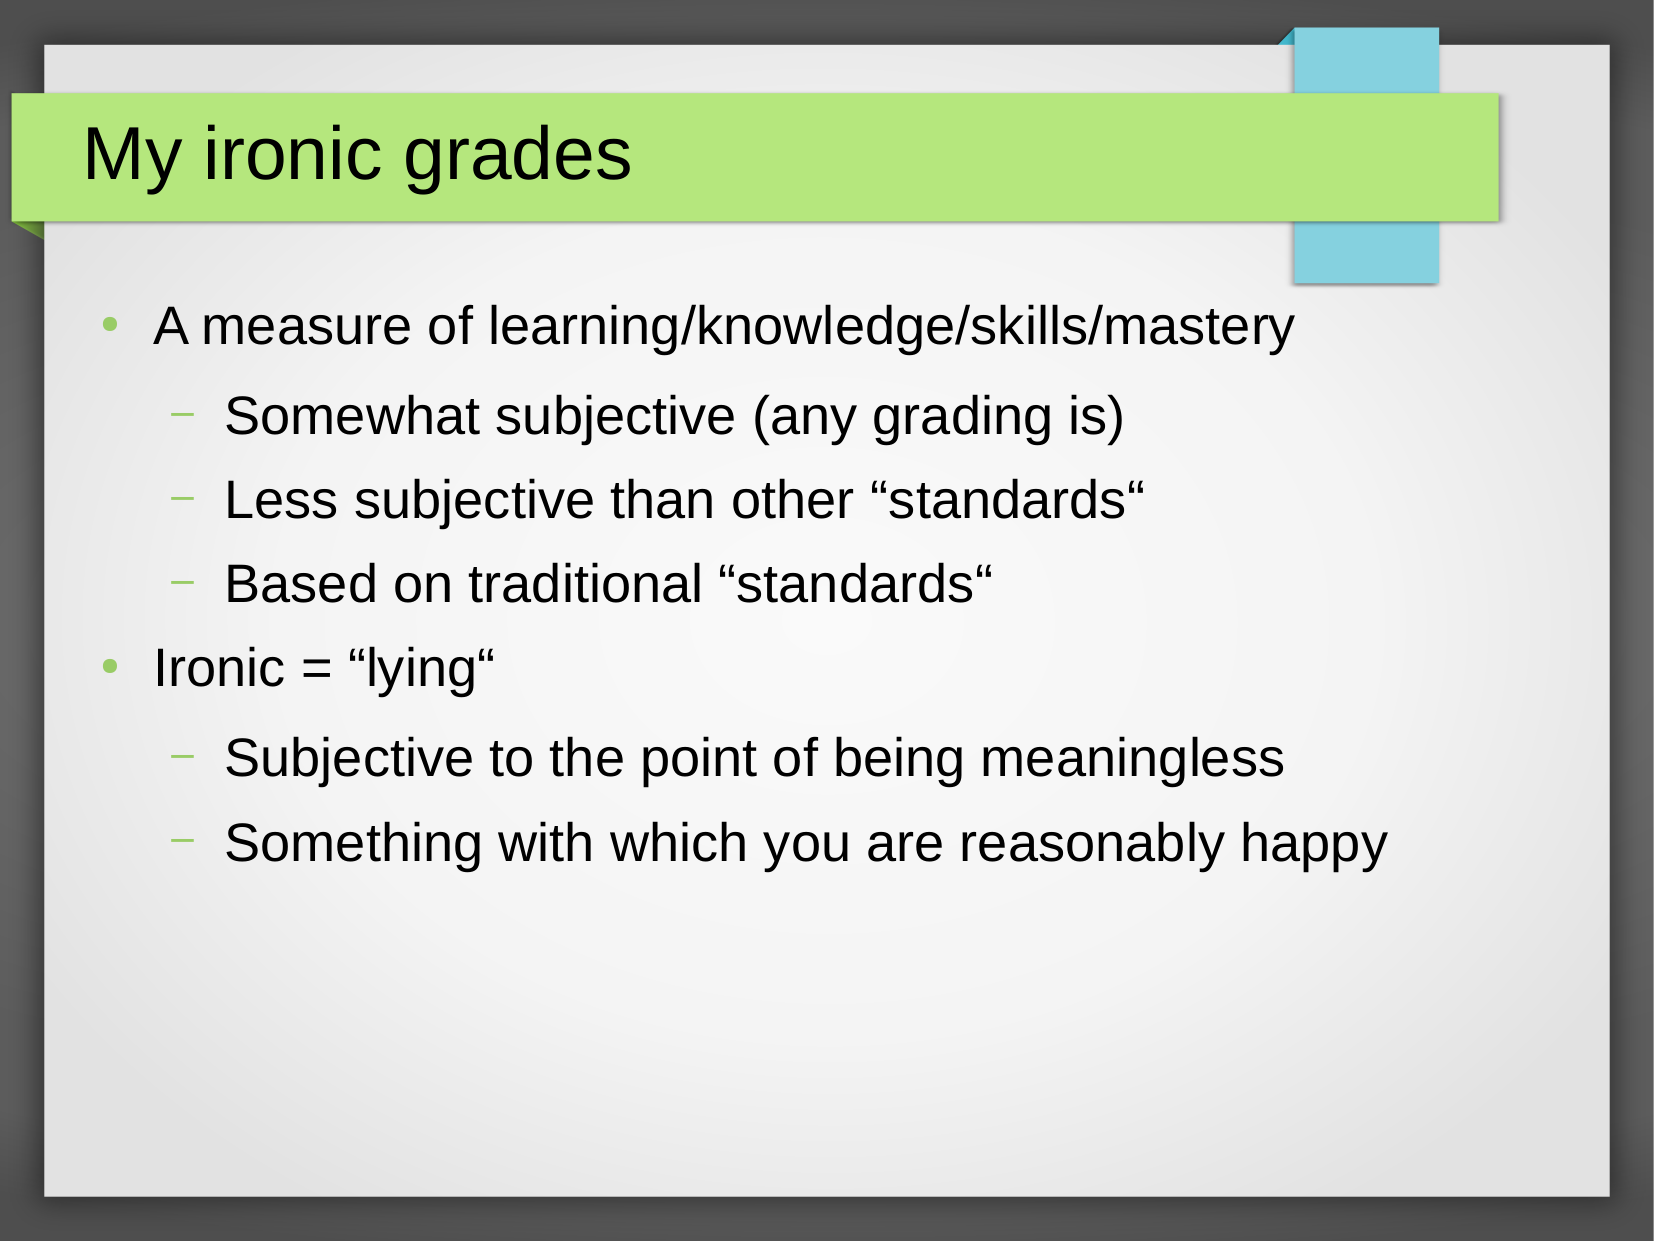

# My ironic grades
A measure of learning/knowledge/skills/mastery
Somewhat subjective (any grading is)
Less subjective than other “standards“
Based on traditional “standards“
Ironic = “lying“
Subjective to the point of being meaningless
Something with which you are reasonably happy